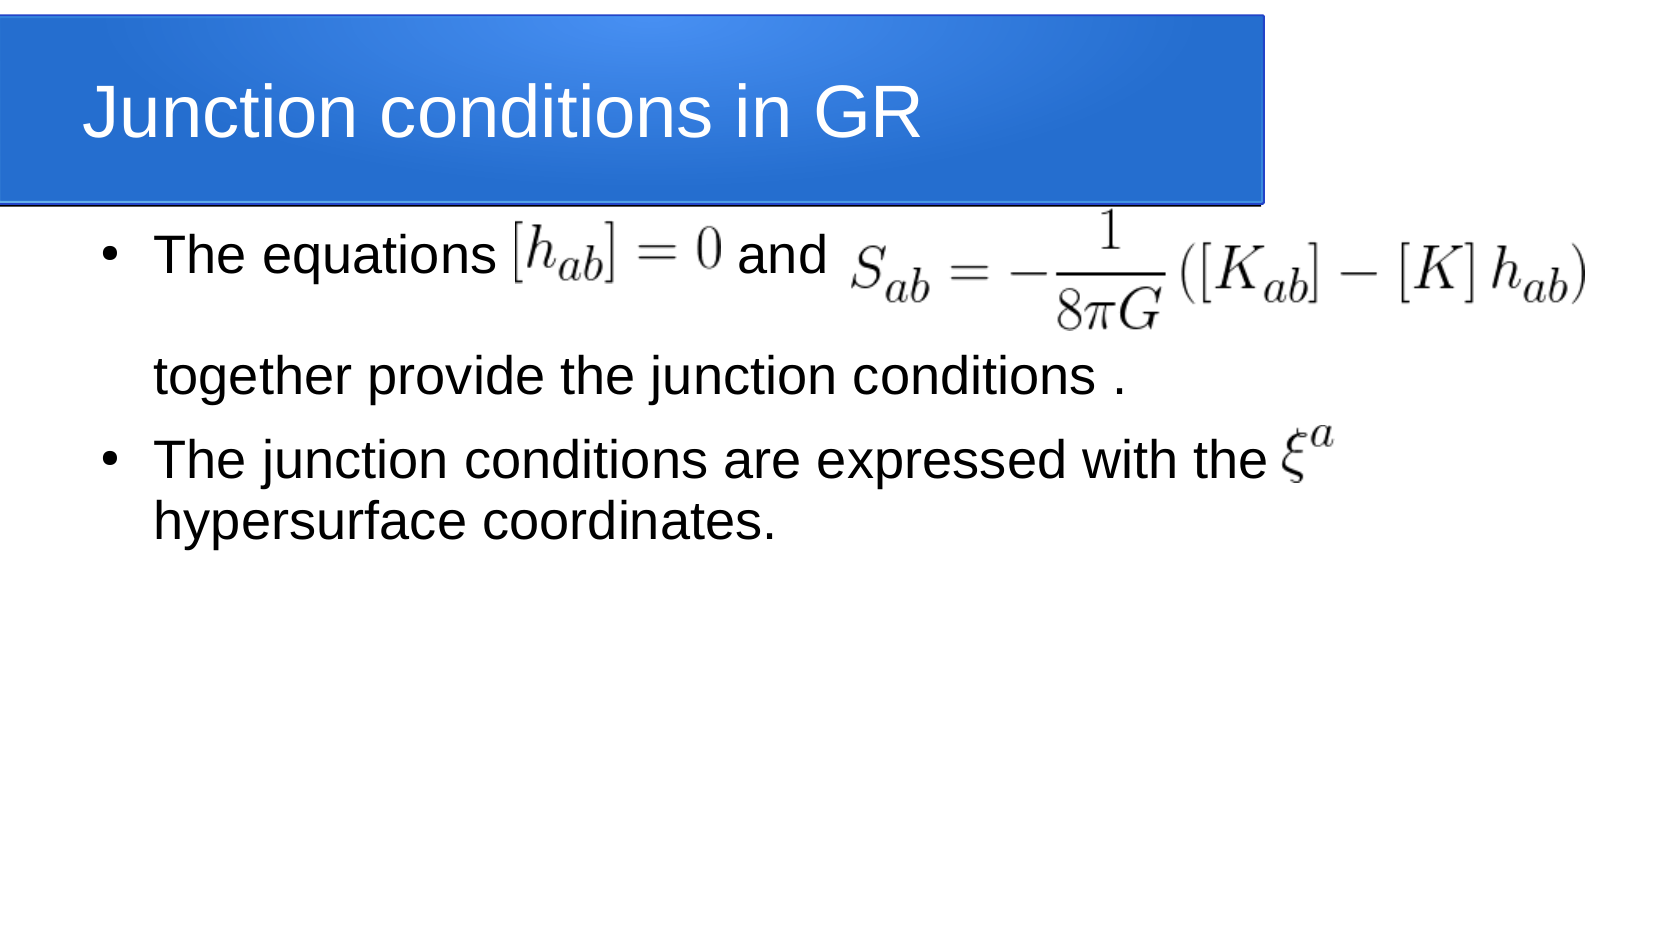

# Junction conditions in GR
The equations and
together provide the junction conditions .
The junction conditions are expressed with the
hypersurface coordinates.